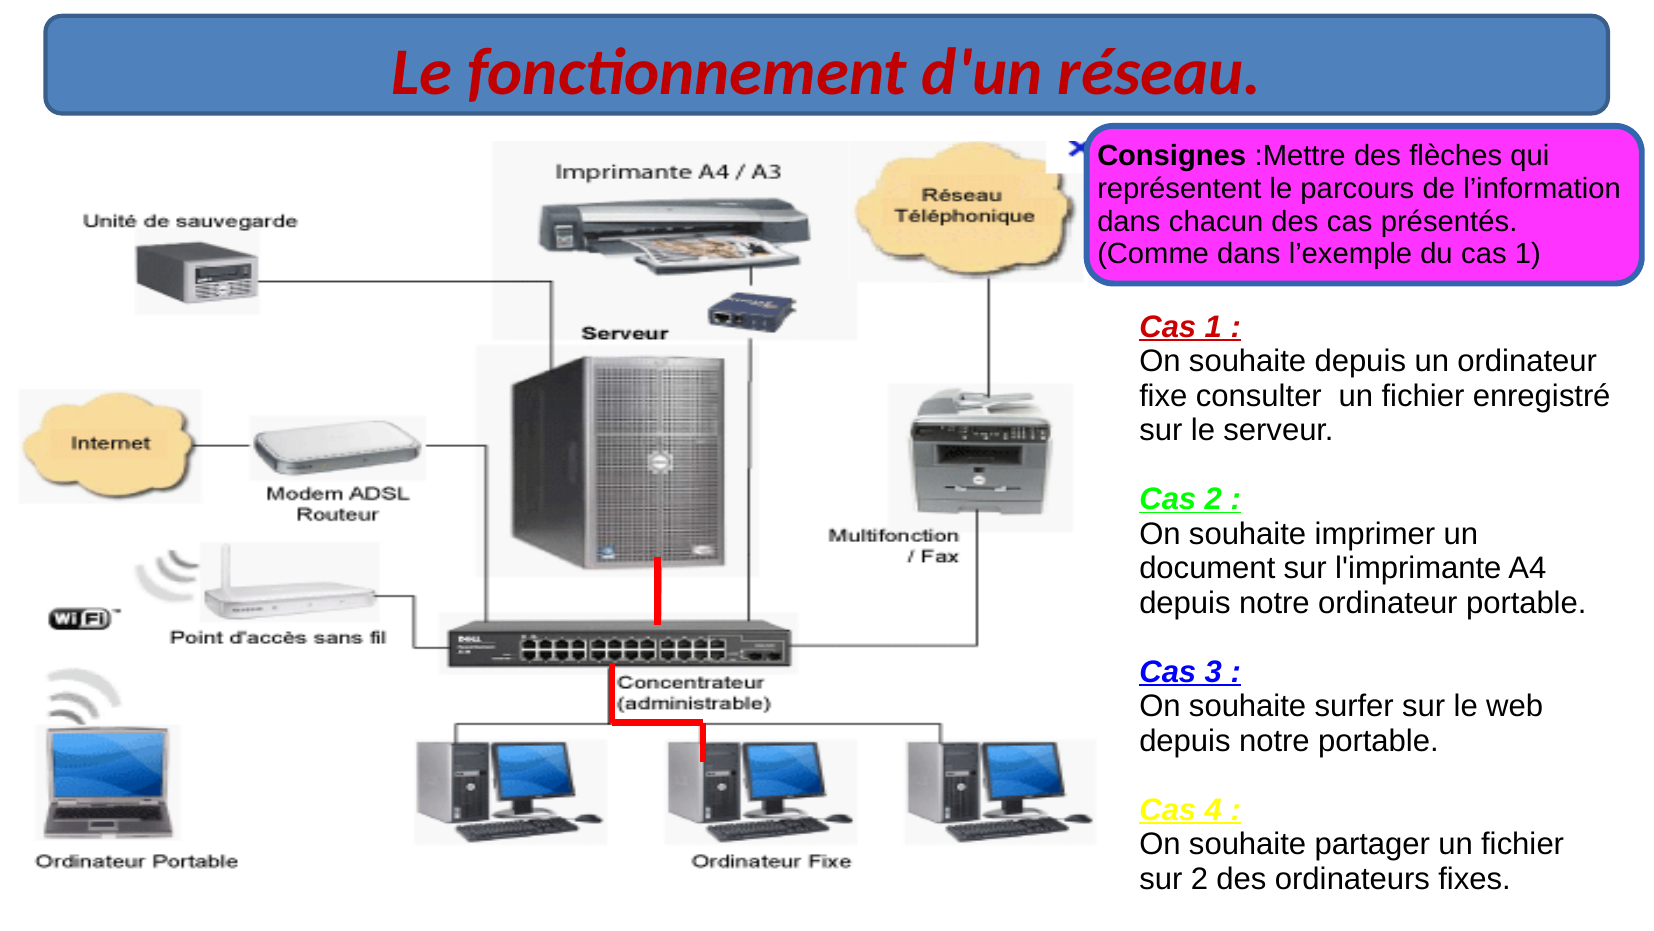

Le fonctionnement d'un réseau.
Consignes :Mettre des flèches qui représentent le parcours de l’information dans chacun des cas présentés. (Comme dans l’exemple du cas 1)
Cas 1 :
On souhaite depuis un ordinateur fixe consulter un fichier enregistré sur le serveur.
Cas 2 :
On souhaite imprimer un document sur l'imprimante A4 depuis notre ordinateur portable.
Cas 3 :
On souhaite surfer sur le web depuis notre portable.
Cas 4 :
On souhaite partager un fichier sur 2 des ordinateurs fixes.